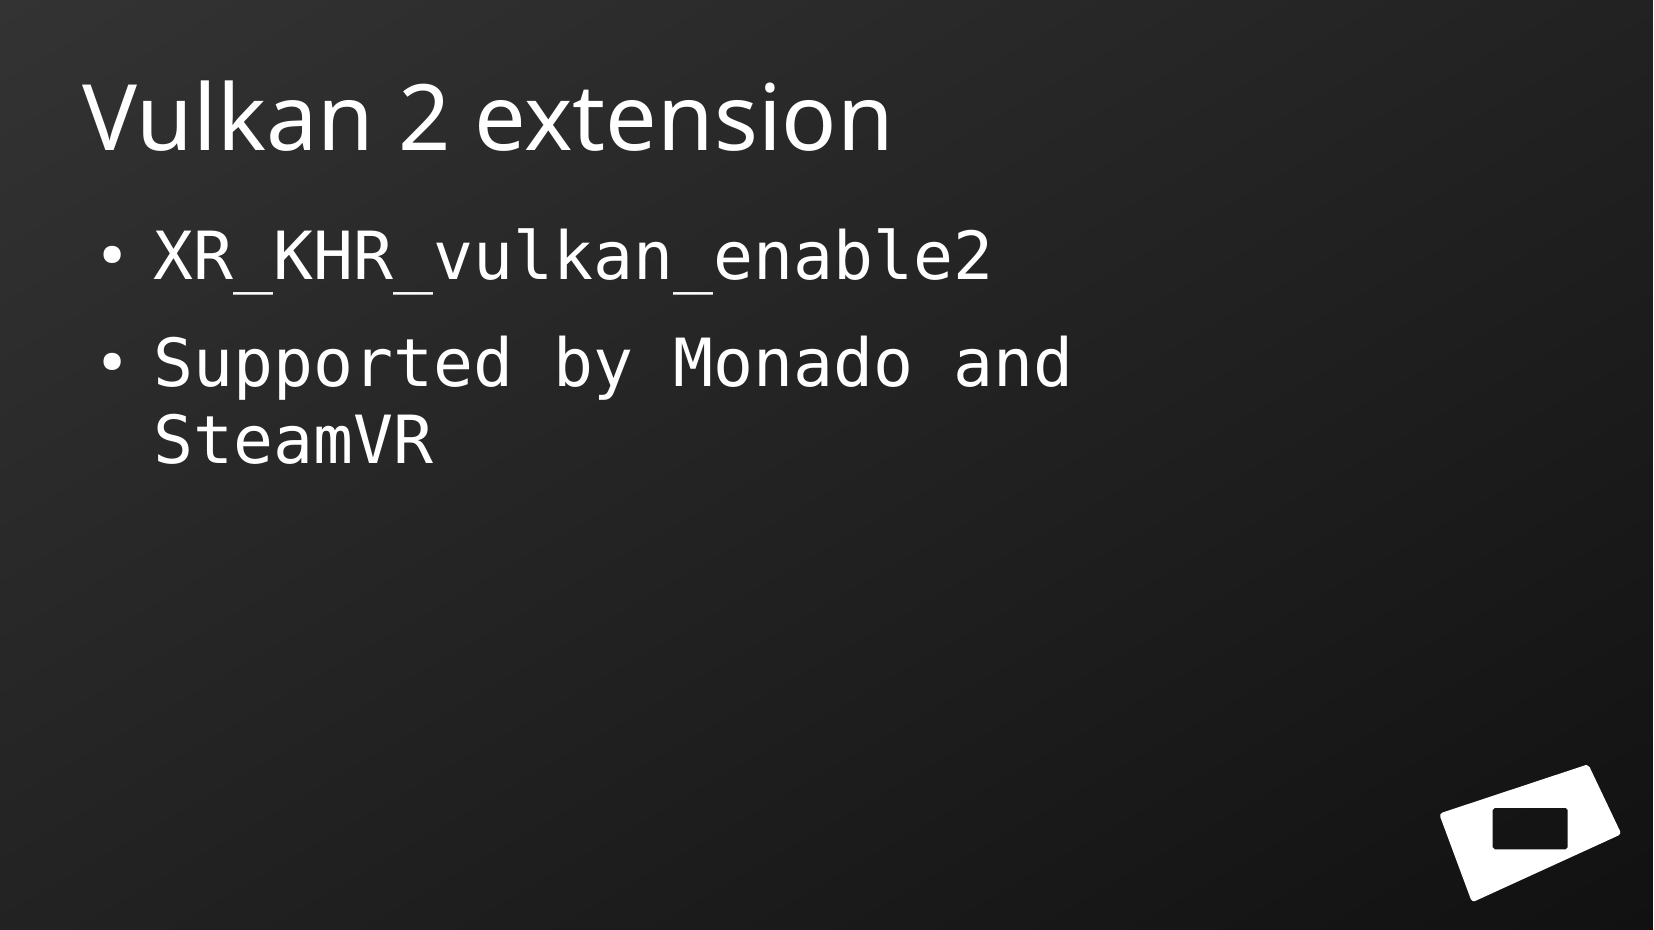

# Vulkan 2 extension
XR_KHR_vulkan_enable2
Supported by Monado and SteamVR